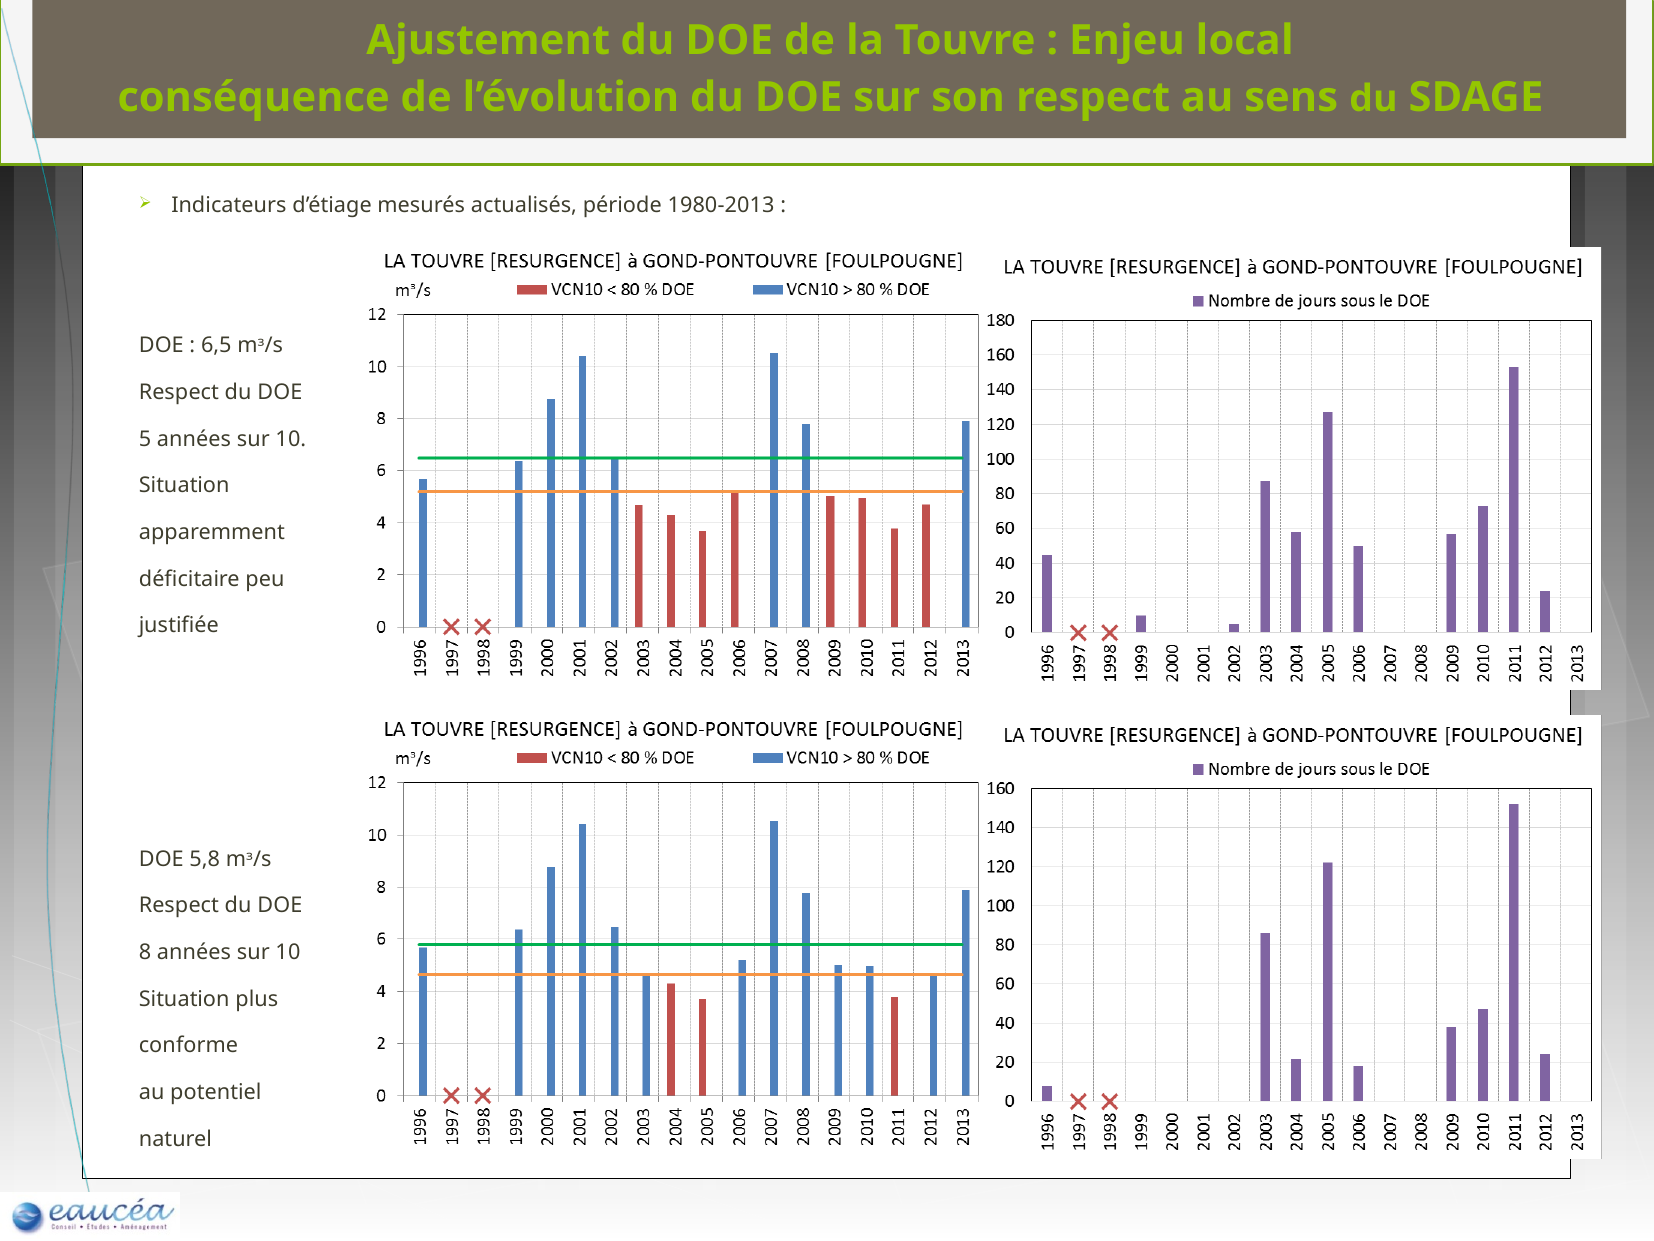

# Ajustement du DOE de la Touvre : Enjeu local conséquence de l’évolution du DOE sur son respect au sens du SDAGE
Indicateurs d’étiage mesurés actualisés, période 1980-2013 :
DOE : 6,5 mᶟ/s
Respect du DOE
5 années sur 10.
Situation
apparemment
déficitaire peu
justifiée
DOE 5,8 mᶟ/s
Respect du DOE
8 années sur 10
Situation plus
conforme
au potentiel
naturel